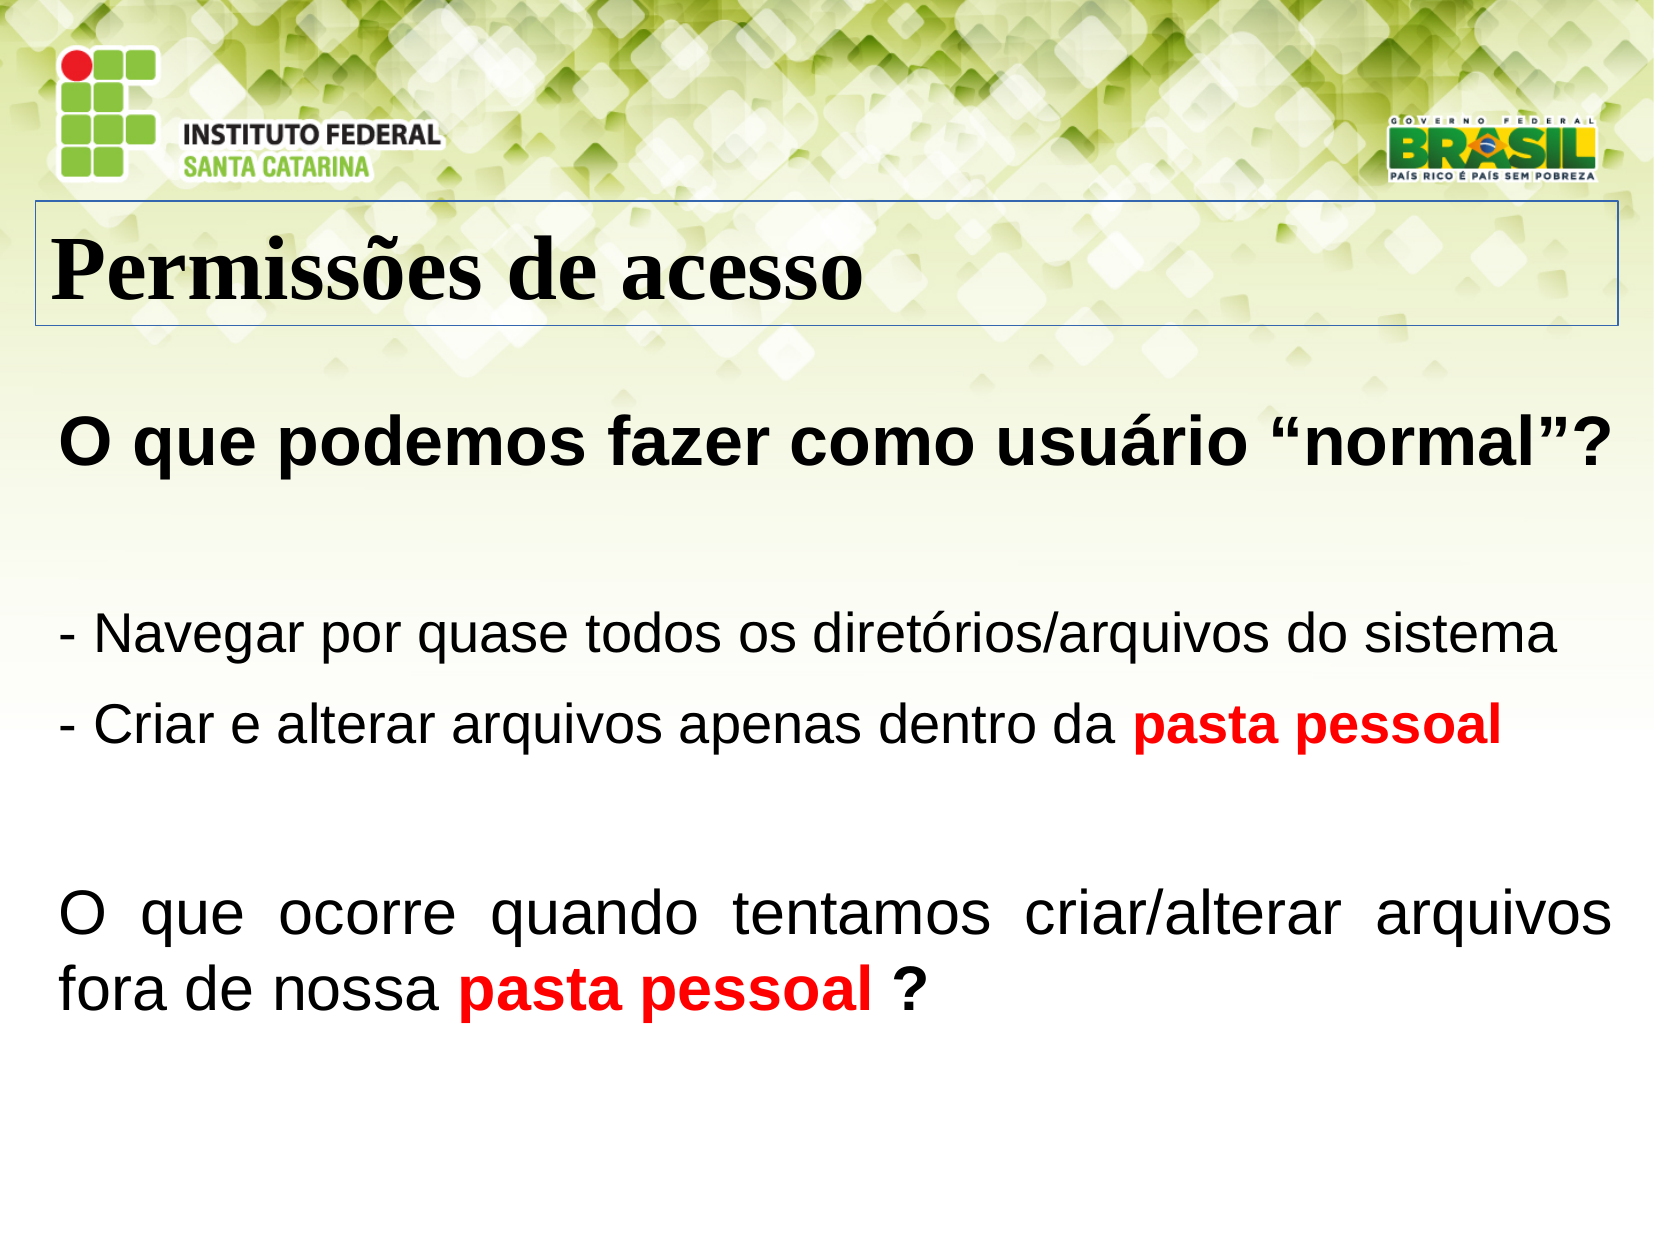

Permissões de acesso
# O que podemos fazer como usuário “normal”?
- Navegar por quase todos os diretórios/arquivos do sistema
- Criar e alterar arquivos apenas dentro da pasta pessoal
O que ocorre quando tentamos criar/alterar arquivos fora de nossa pasta pessoal ?